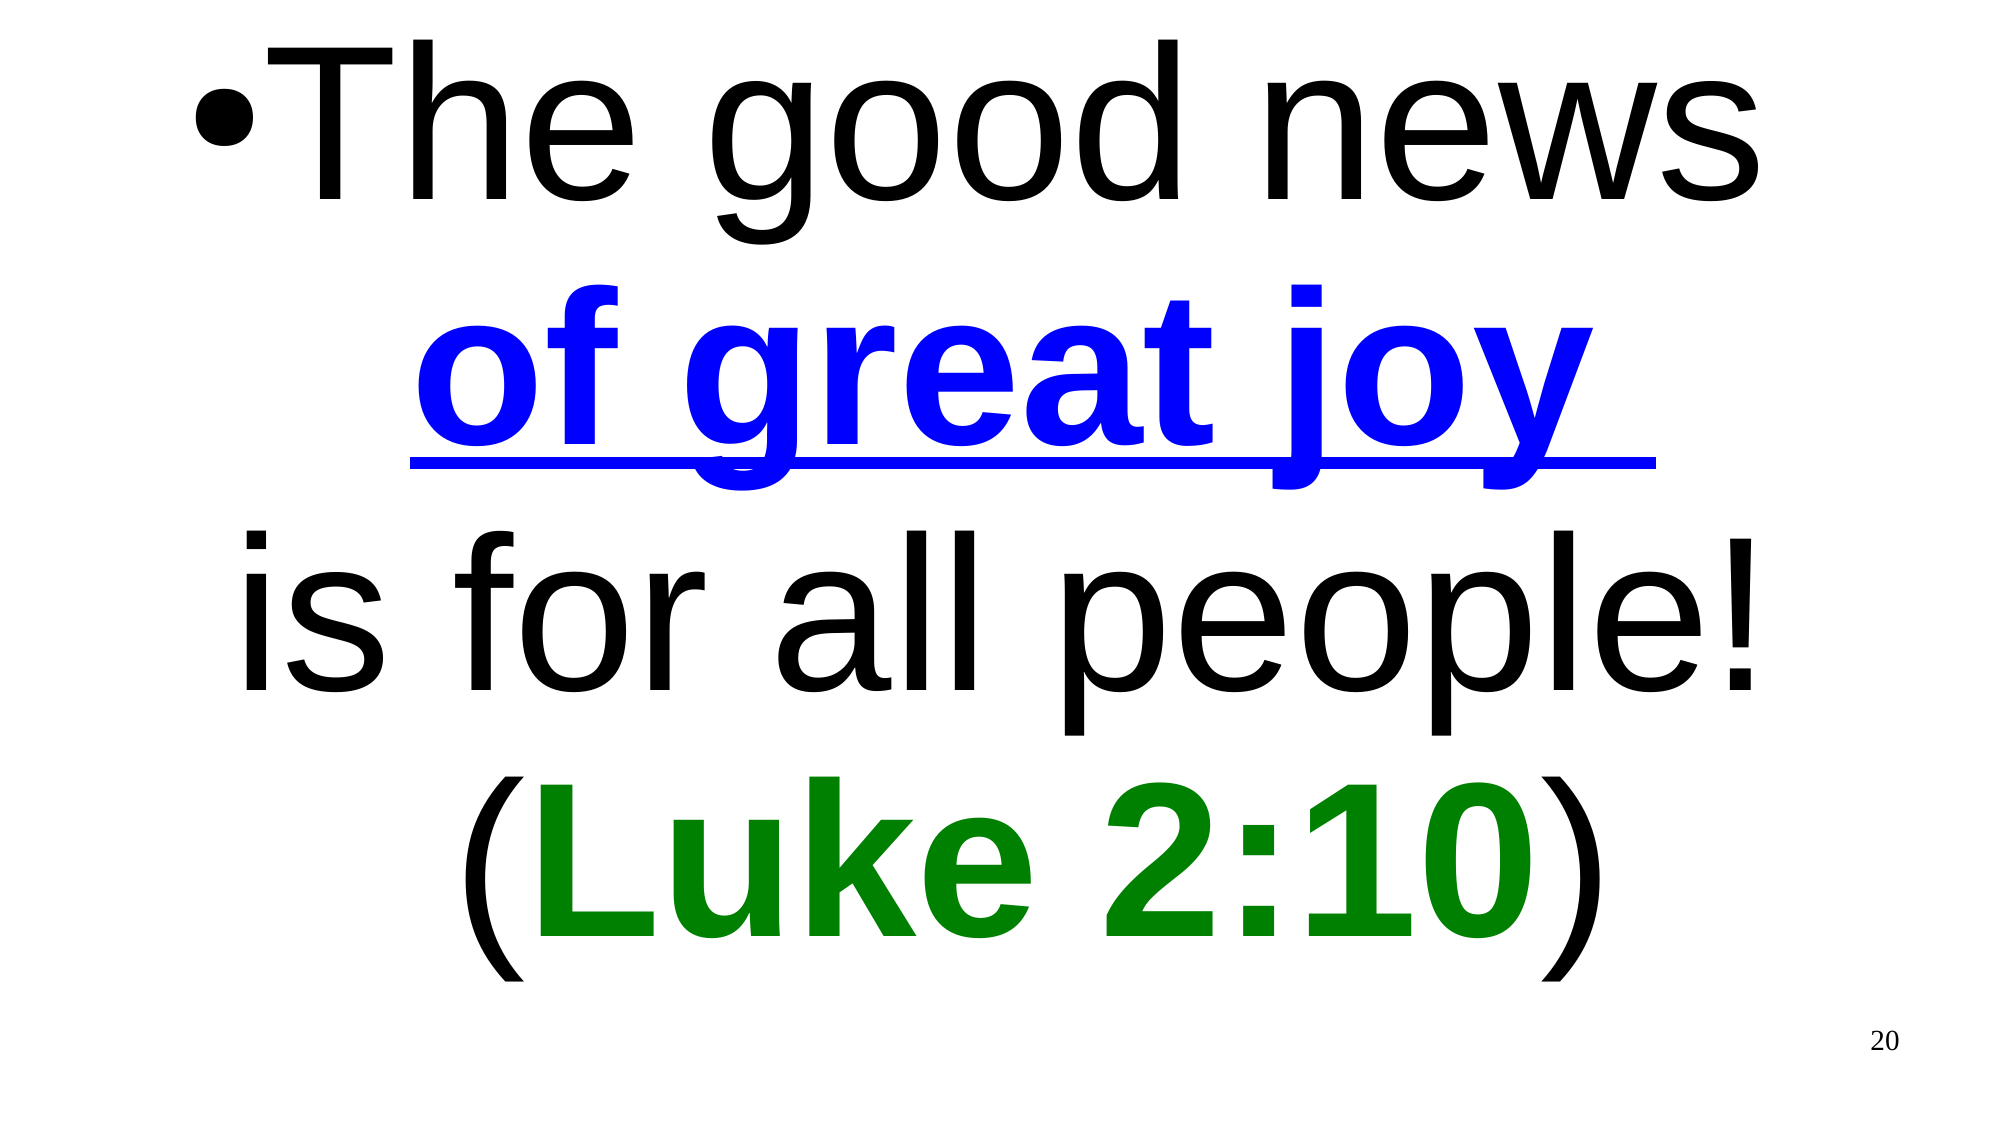

# The good news of great joy is for all people! (Luke 2:10)
20